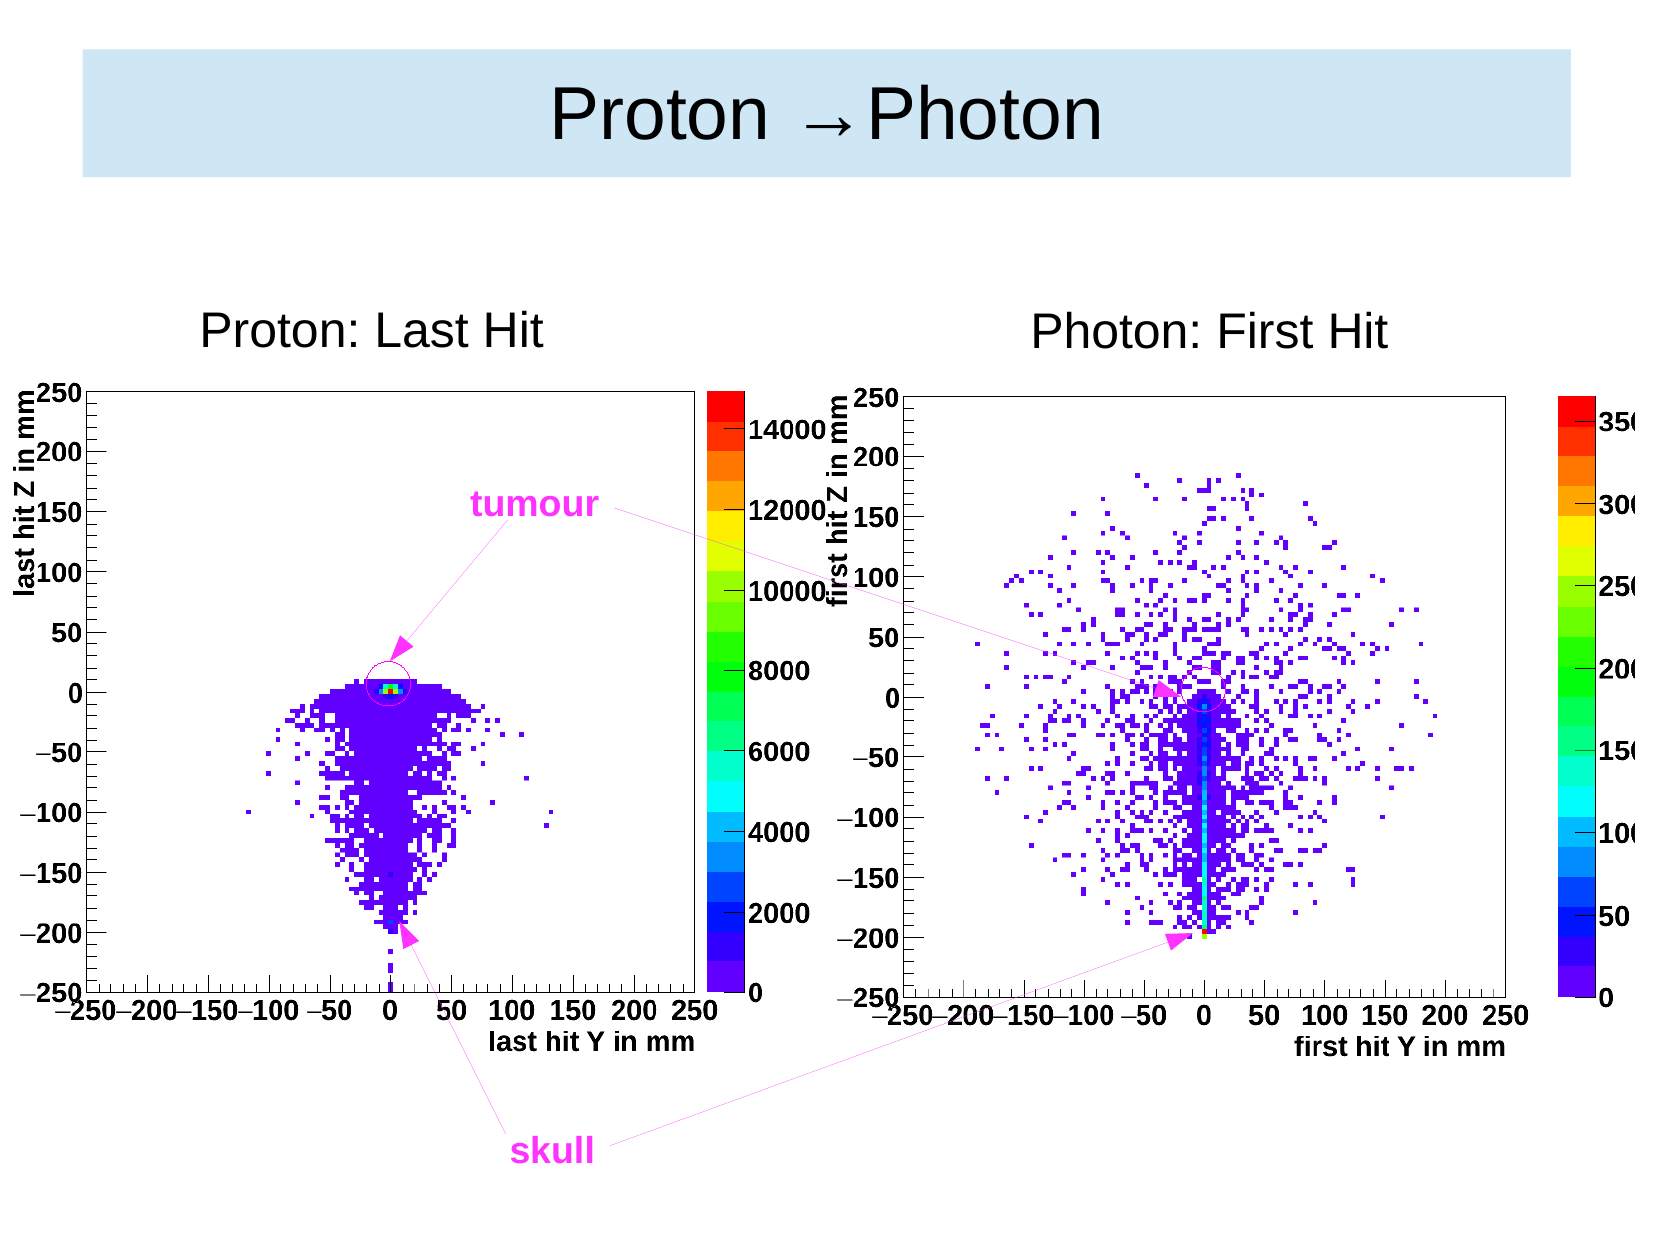

# Proton →Photon
Proton: Last Hit
Photon: First Hit
tumour
skull